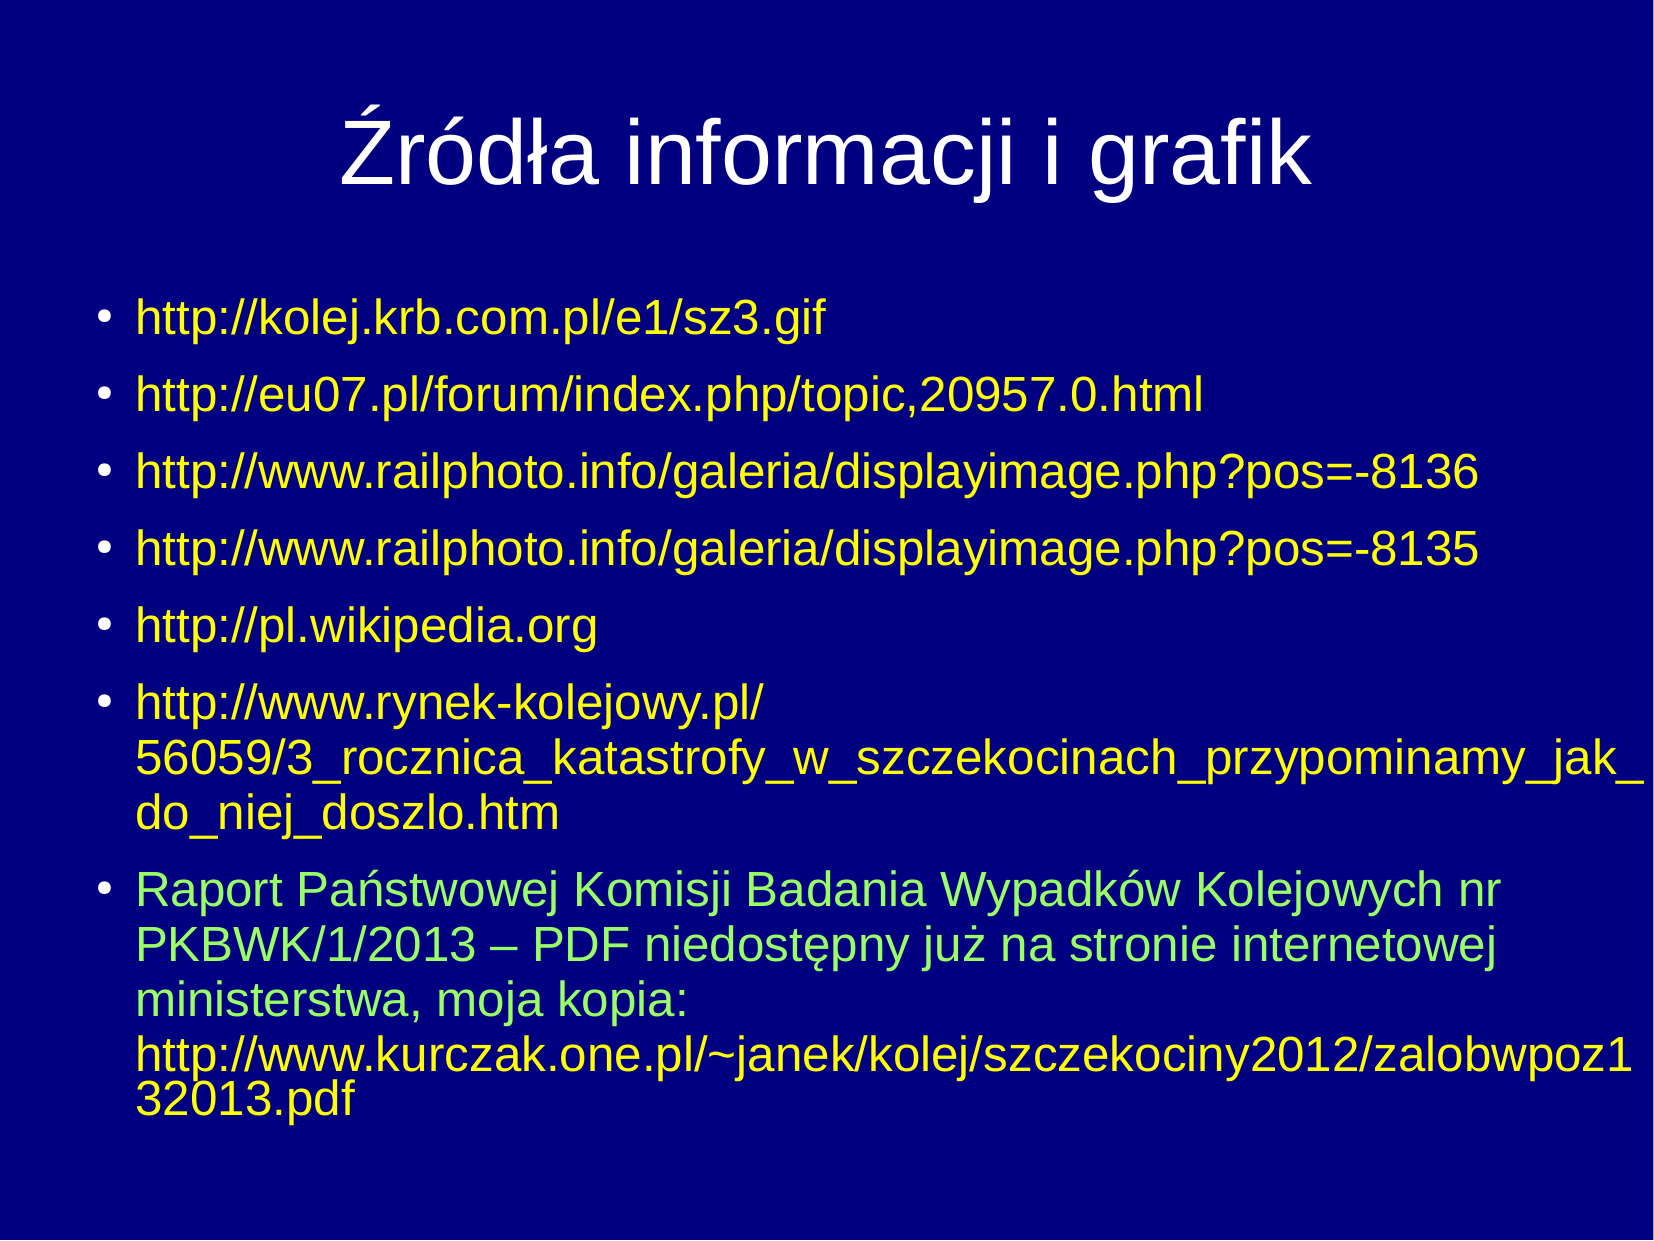

# Źródła informacji i grafik
http://kolej.krb.com.pl/e1/sz3.gif
http://eu07.pl/forum/index.php/topic,20957.0.html
http://www.railphoto.info/galeria/displayimage.php?pos=-8136
http://www.railphoto.info/galeria/displayimage.php?pos=-8135
http://pl.wikipedia.org
http://www.rynek-kolejowy.pl/56059/3_rocznica_katastrofy_w_szczekocinach_przypominamy_jak_do_niej_doszlo.htm
Raport Państwowej Komisji Badania Wypadków Kolejowych nr PKBWK/1/2013 – PDF niedostępny już na stronie internetowej ministerstwa, moja kopia: http://www.kurczak.one.pl/~janek/kolej/szczekociny2012/zalobwpoz132013.pdf